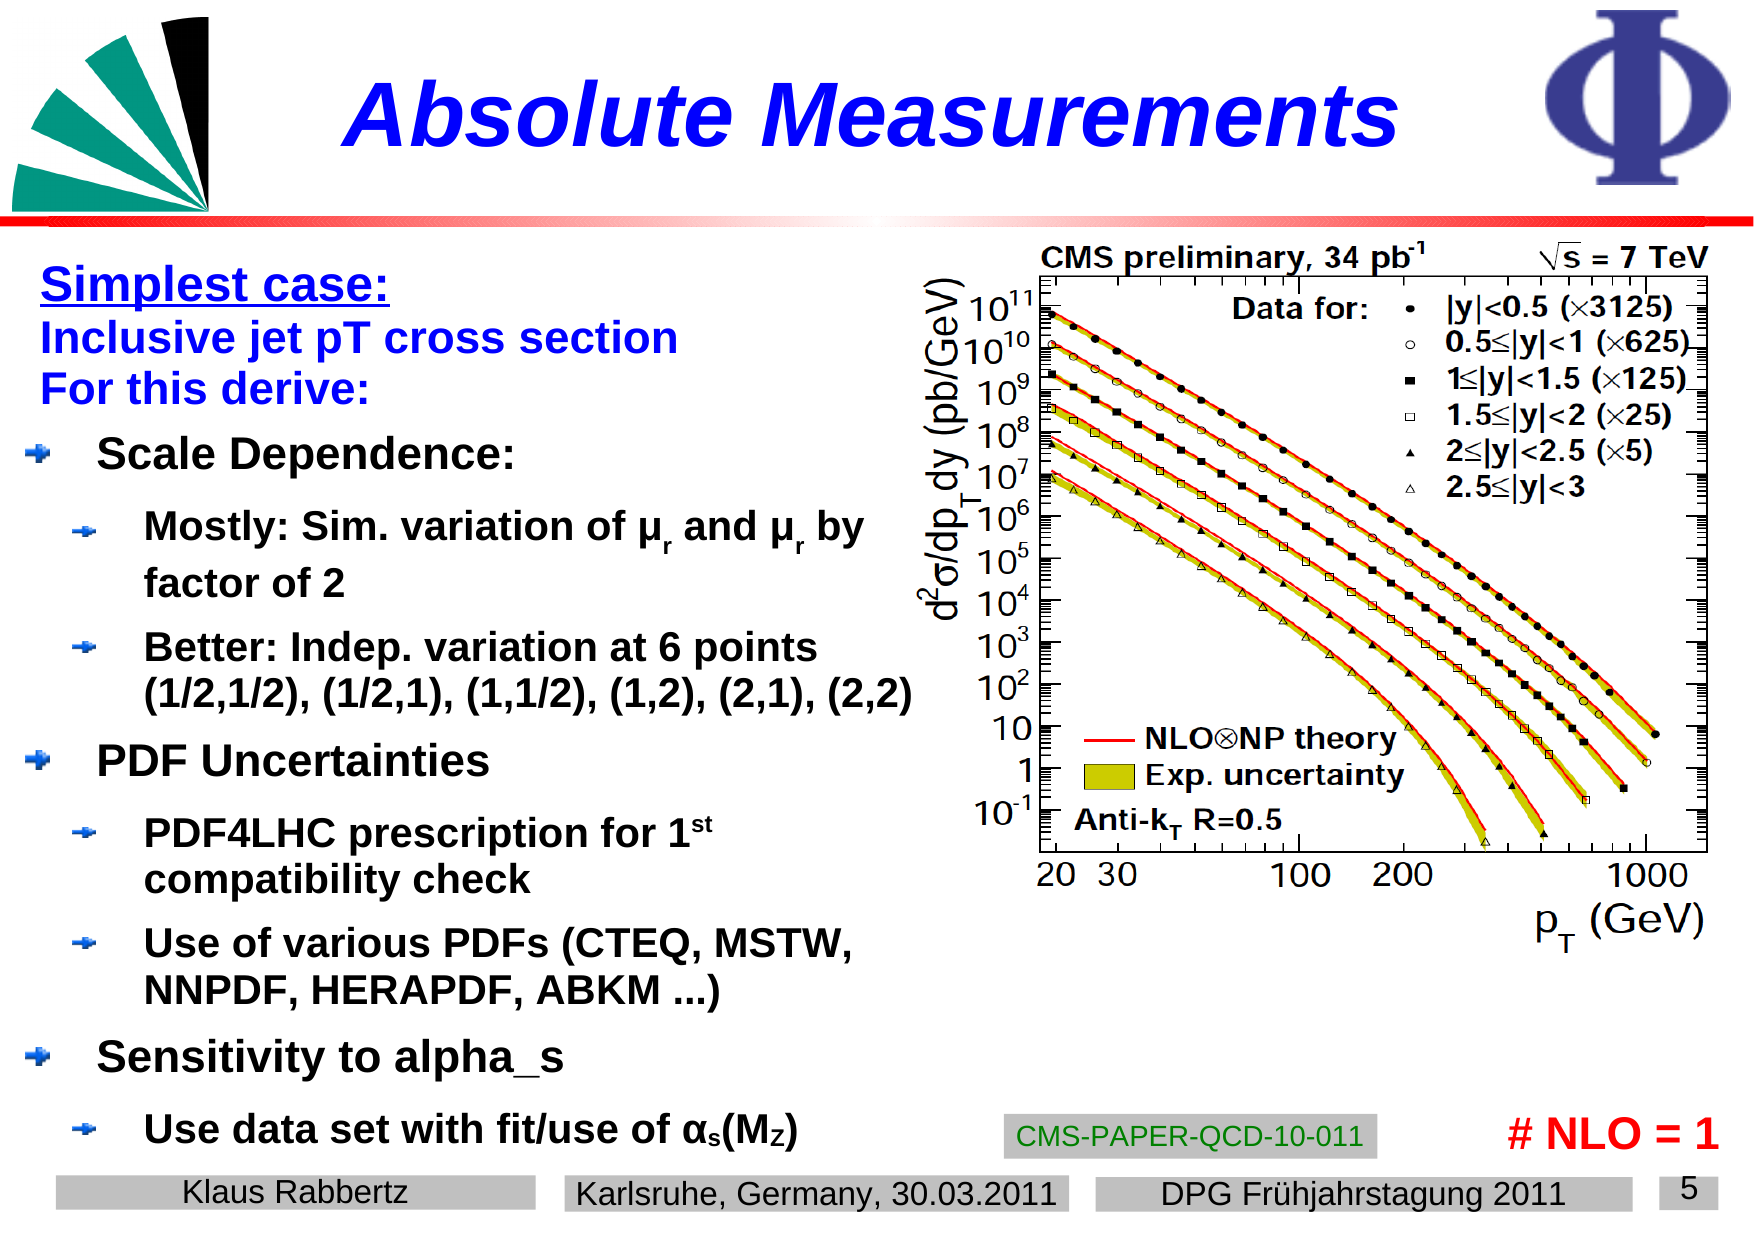

# Absolute Measurements
Simplest case:
Inclusive jet pT cross section
For this derive:
Scale Dependence:
Mostly: Sim. variation of μr and μr by factor of 2
Better: Indep. variation at 6 points (1/2,1/2), (1/2,1), (1,1/2), (1,2), (2,1), (2,2)
PDF Uncertainties
PDF4LHC prescription for 1st compatibility check
Use of various PDFs (CTEQ, MSTW, NNPDF, HERAPDF, ABKM ...)
Sensitivity to alpha_s
Use data set with fit/use of αs(MZ)
# NLO = 1
CMS-PAPER-QCD-10-011